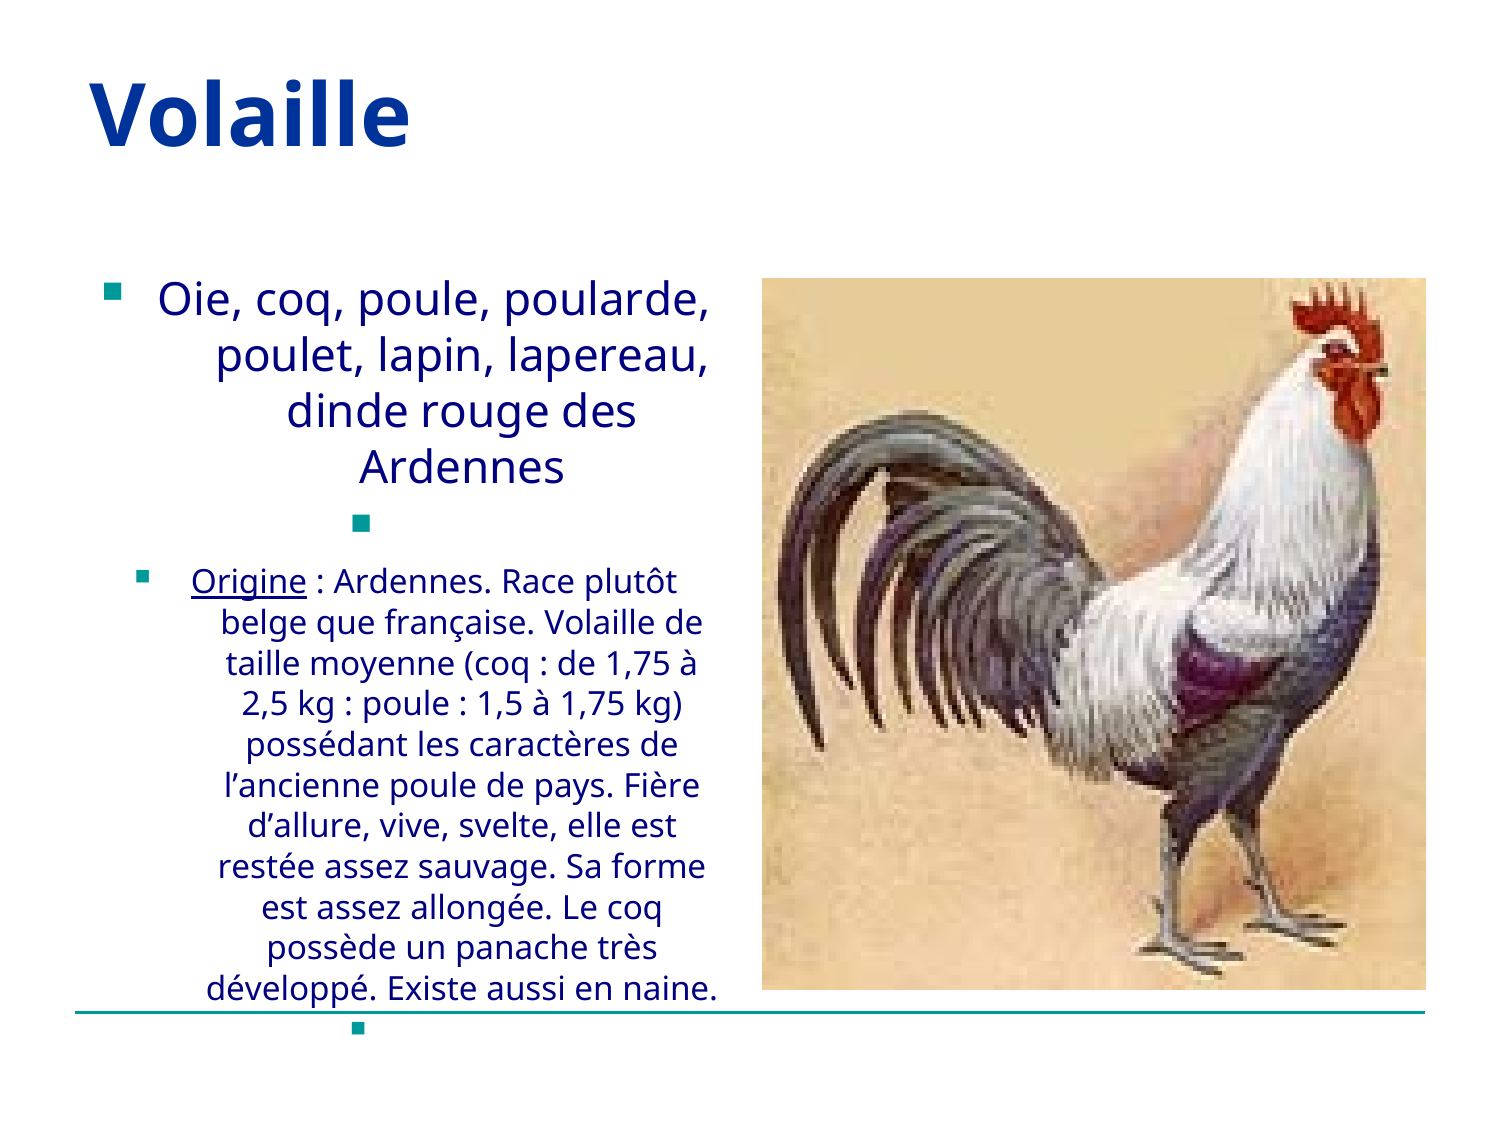

# Volaille
Oie, coq, poule, poularde, poulet, lapin, lapereau, dinde rouge des Ardennes
Origine : Ardennes. Race plutôt belge que française. Volaille de taille moyenne (coq : de 1,75 à 2,5 kg : poule : 1,5 à 1,75 kg) possédant les caractères de l’ancienne poule de pays. Fière d’allure, vive, svelte, elle est restée assez sauvage. Sa forme est assez allongée. Le coq possède un panache très développé. Existe aussi en naine.